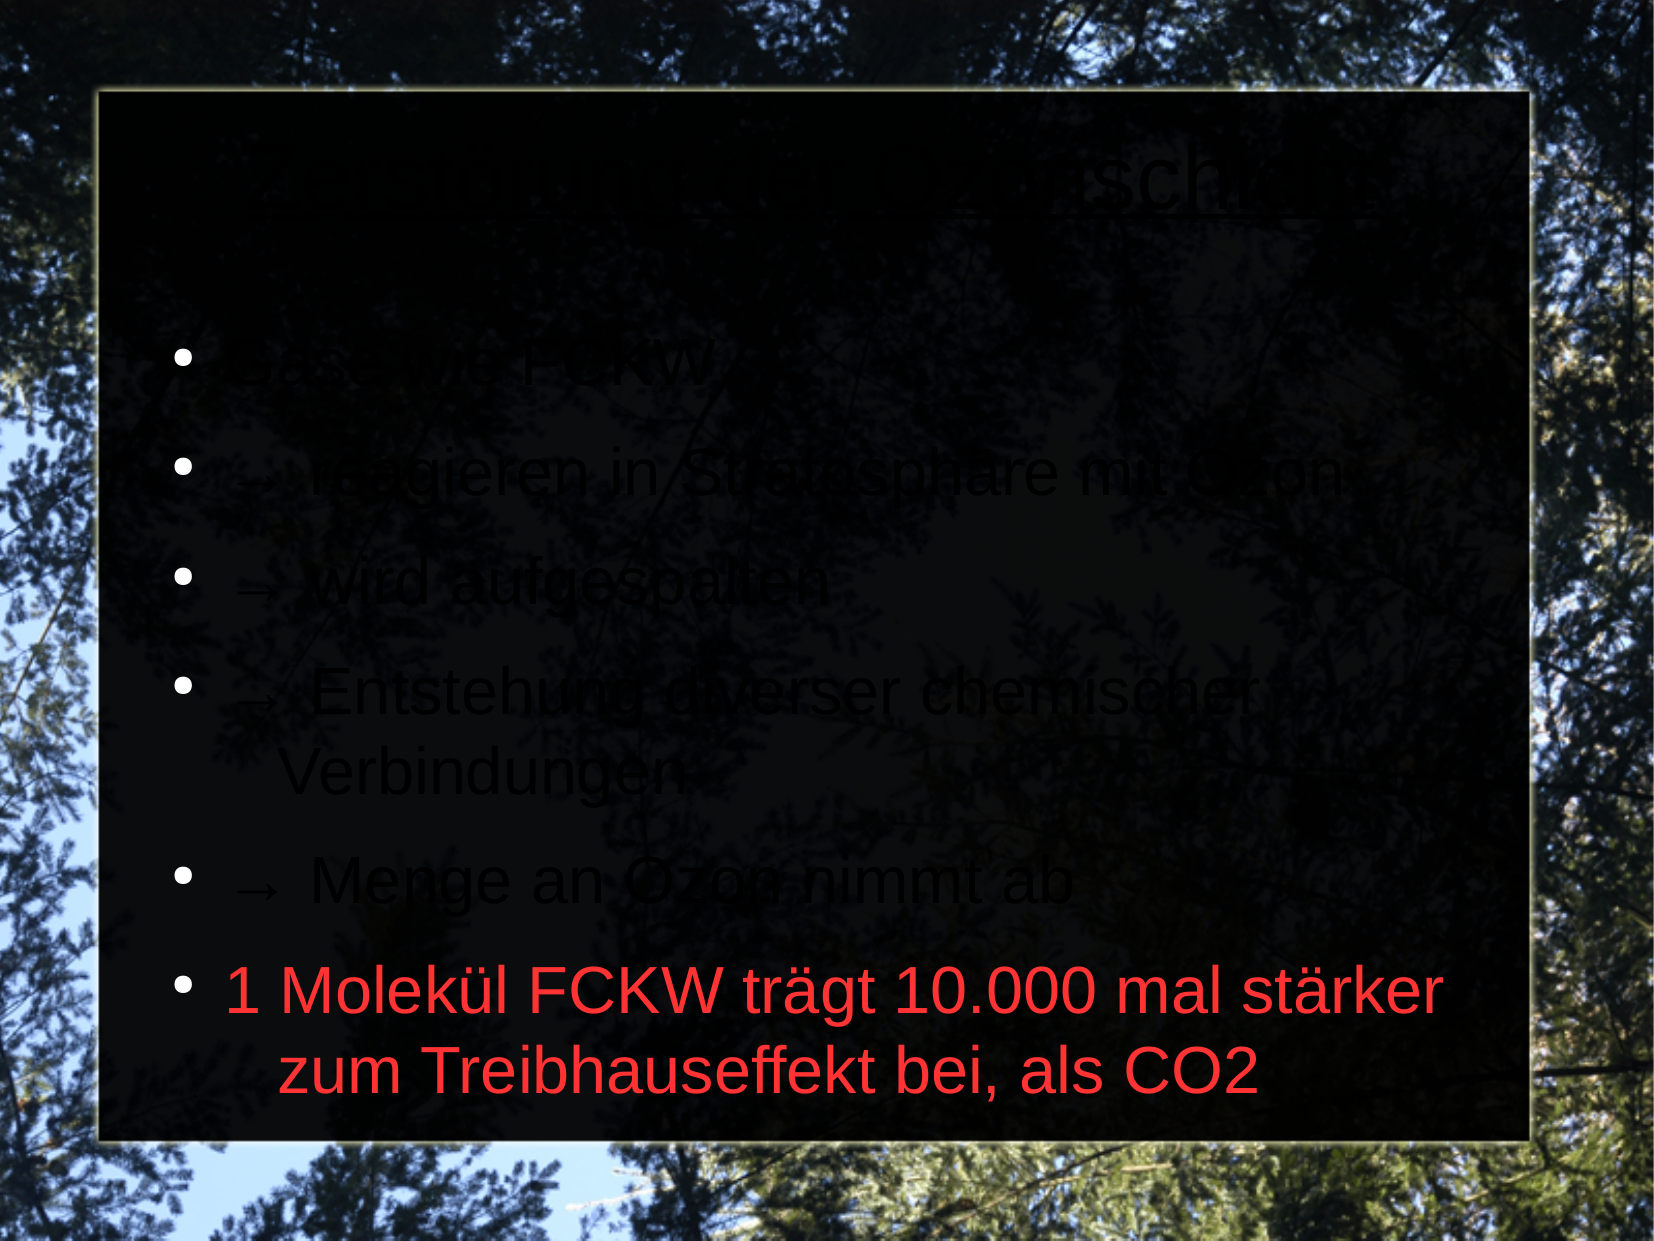

# Zerstörung der Ozonschicht
Gase wie FCKW
→ reagieren in Stratosphäre mit Ozon
→ wird aufgespalten
→ Entstehung diverser chemischer Verbindungen
→ Menge an Ozon nimmt ab
1 Molekül FCKW trägt 10.000 mal stärker zum Treibhauseffekt bei, als CO2